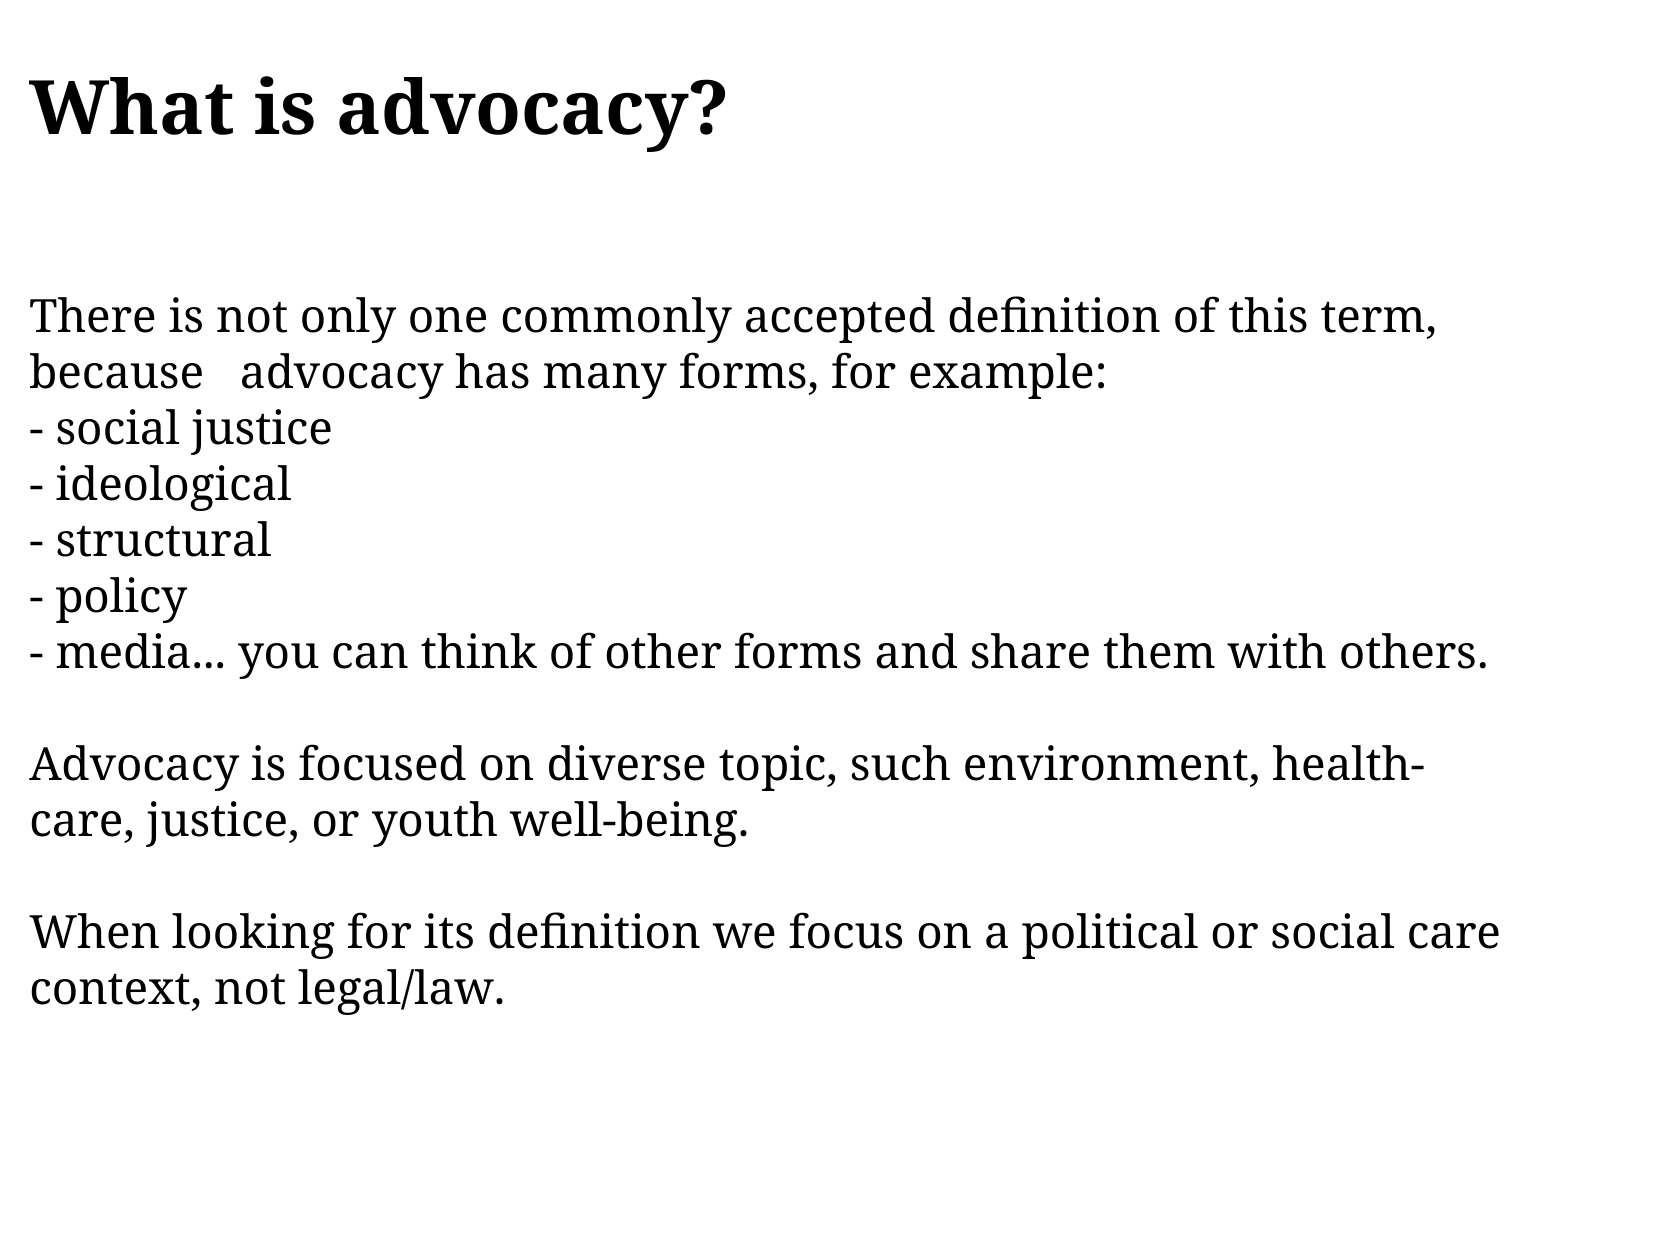

# What is advocacy?
There is not only one commonly accepted definition of this term, because advocacy has many forms, for example:
- social justice
- ideological
- structural
- policy
- media... you can think of other forms and share them with others.
Advocacy is focused on diverse topic, such environment, health-care, justice, or youth well-being.
When looking for its definition we focus on a political or social care context, not legal/law.